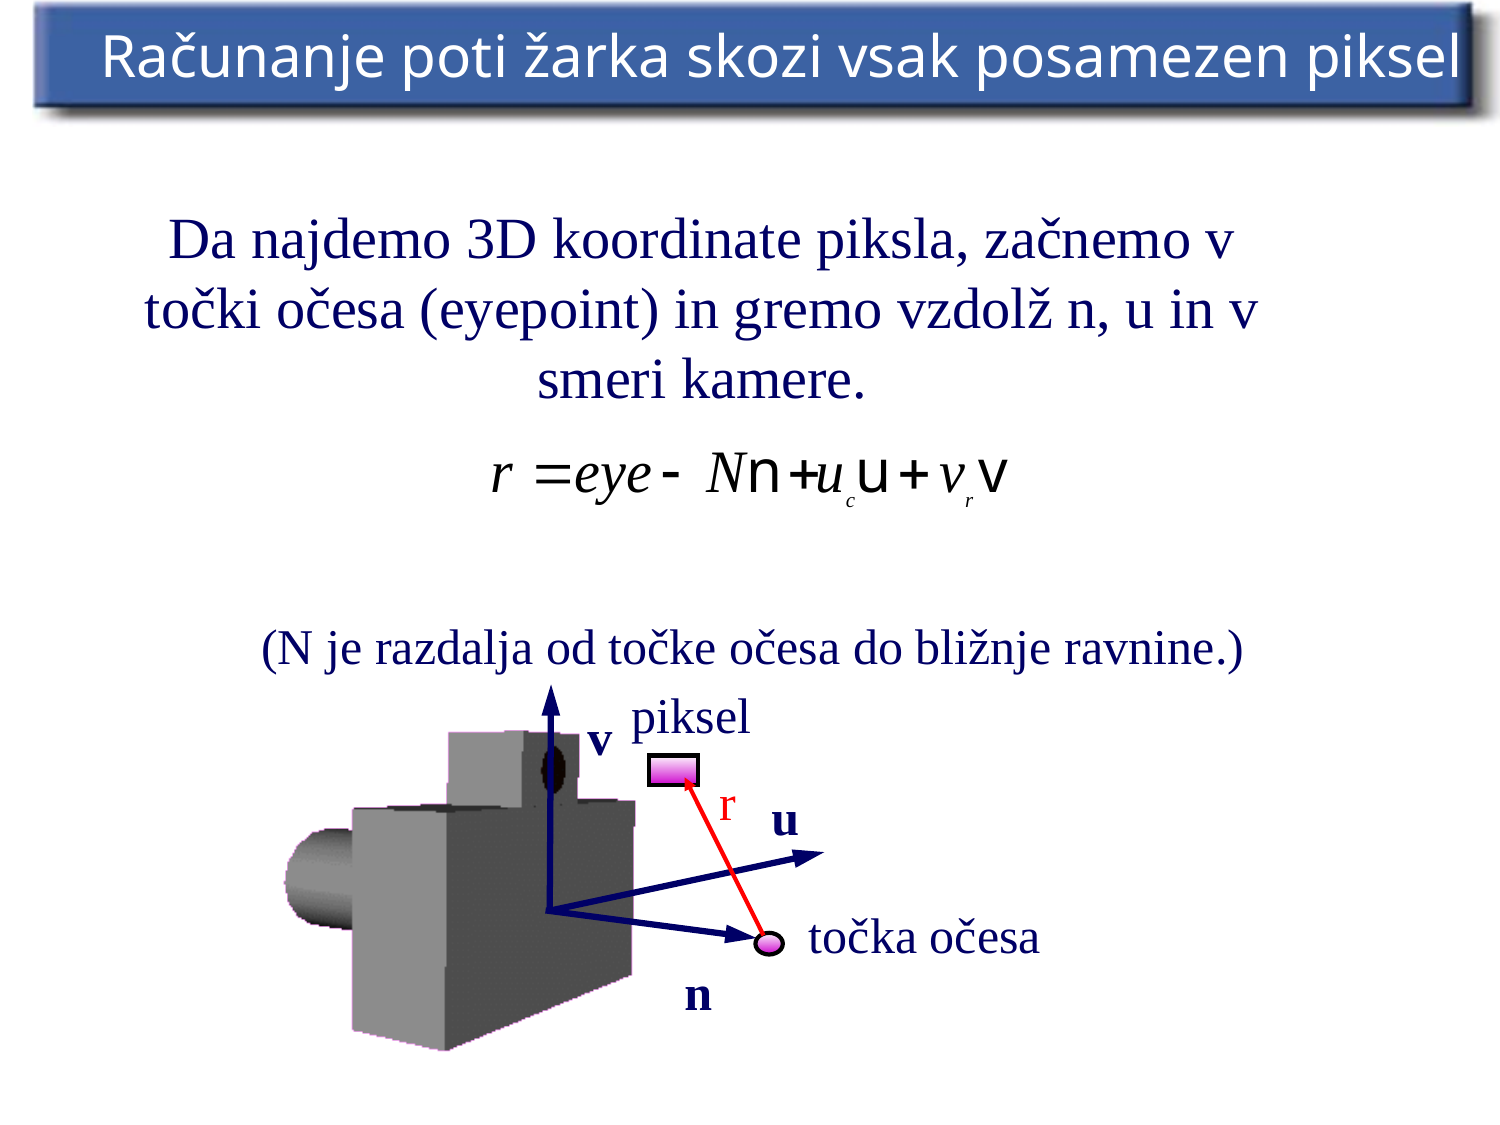

Računanje poti žarka skozi vsak posamezen piksel
Da najdemo 3D koordinate piksla, začnemo v točki očesa (eyepoint) in gremo vzdolž n, u in v smeri kamere.
(N je razdalja od točke očesa do bližnje ravnine.)
piksel
v
u
n
r
točka očesa